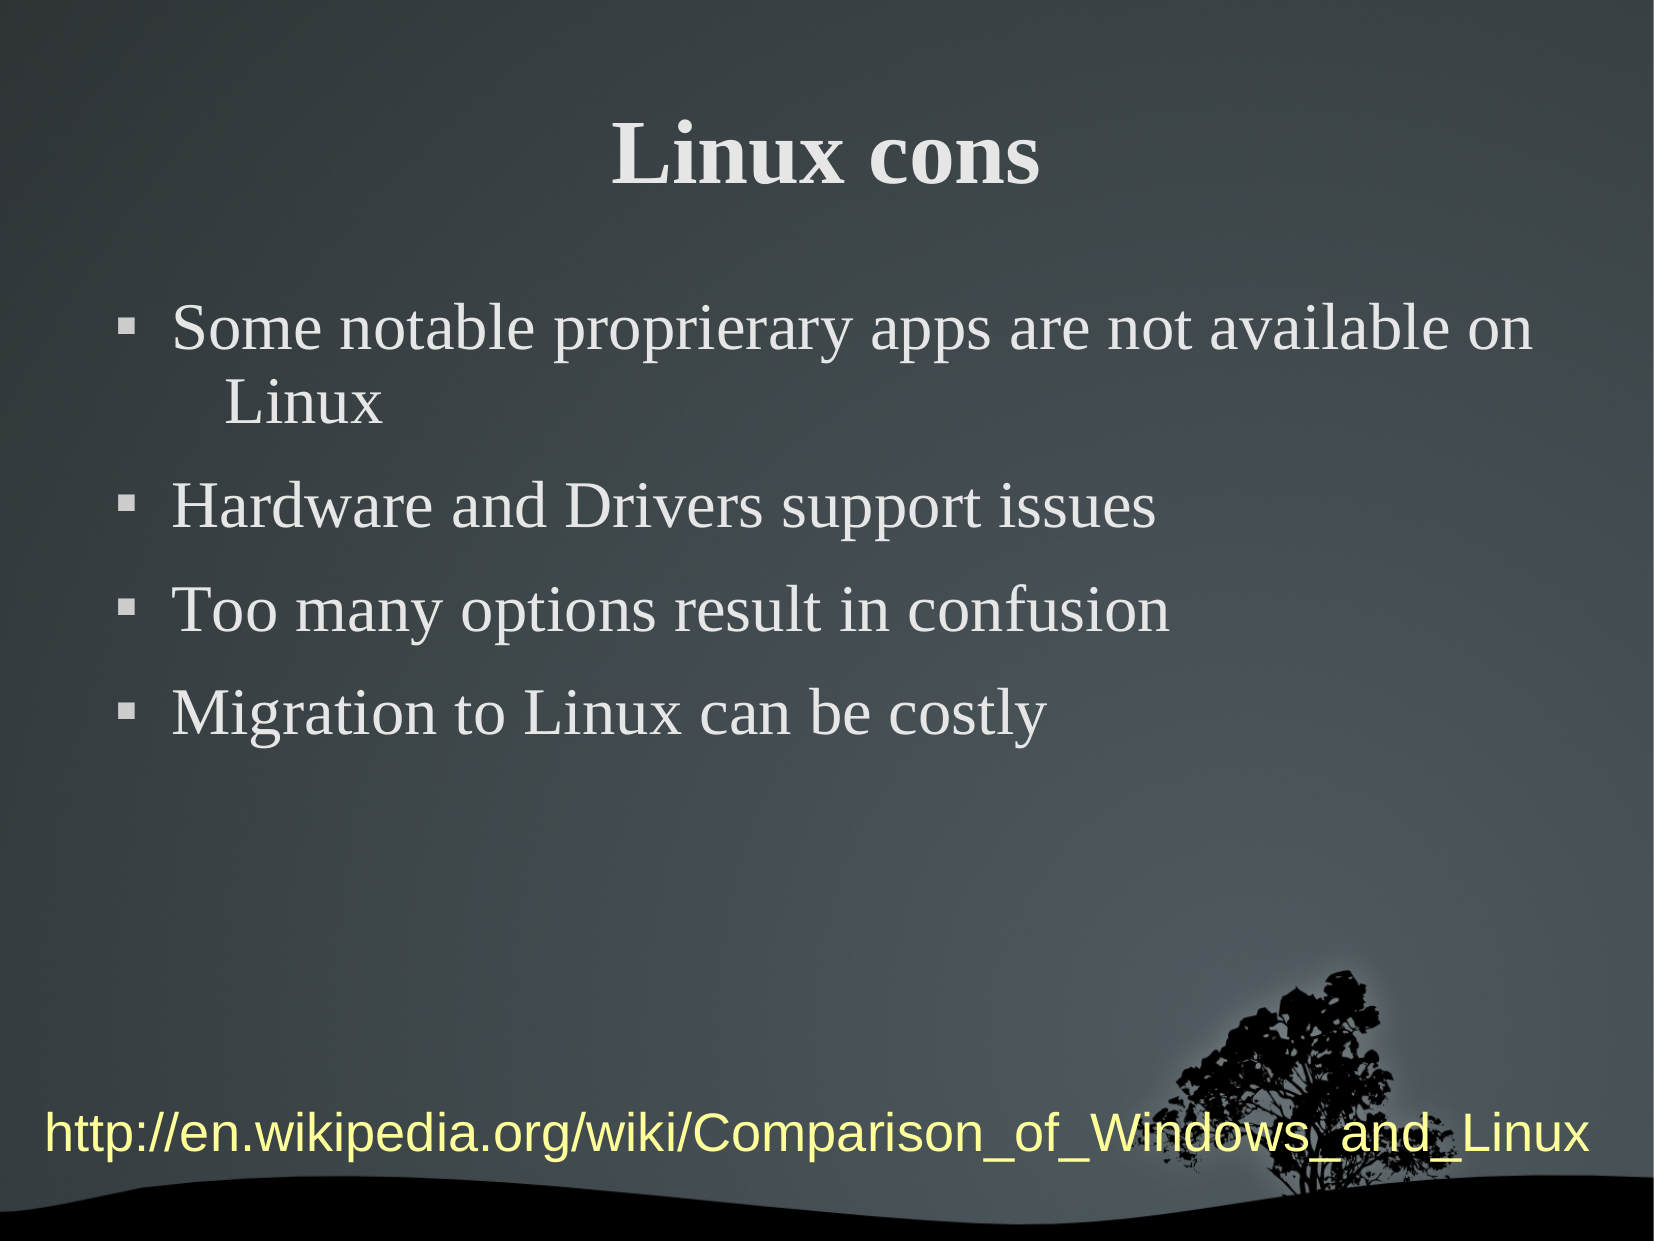

# Linux cons
Some notable proprierary apps are not available on Linux
Hardware and Drivers support issues
Too many options result in confusion
Migration to Linux can be costly
http://en.wikipedia.org/wiki/Comparison_of_Windows_and_Linux